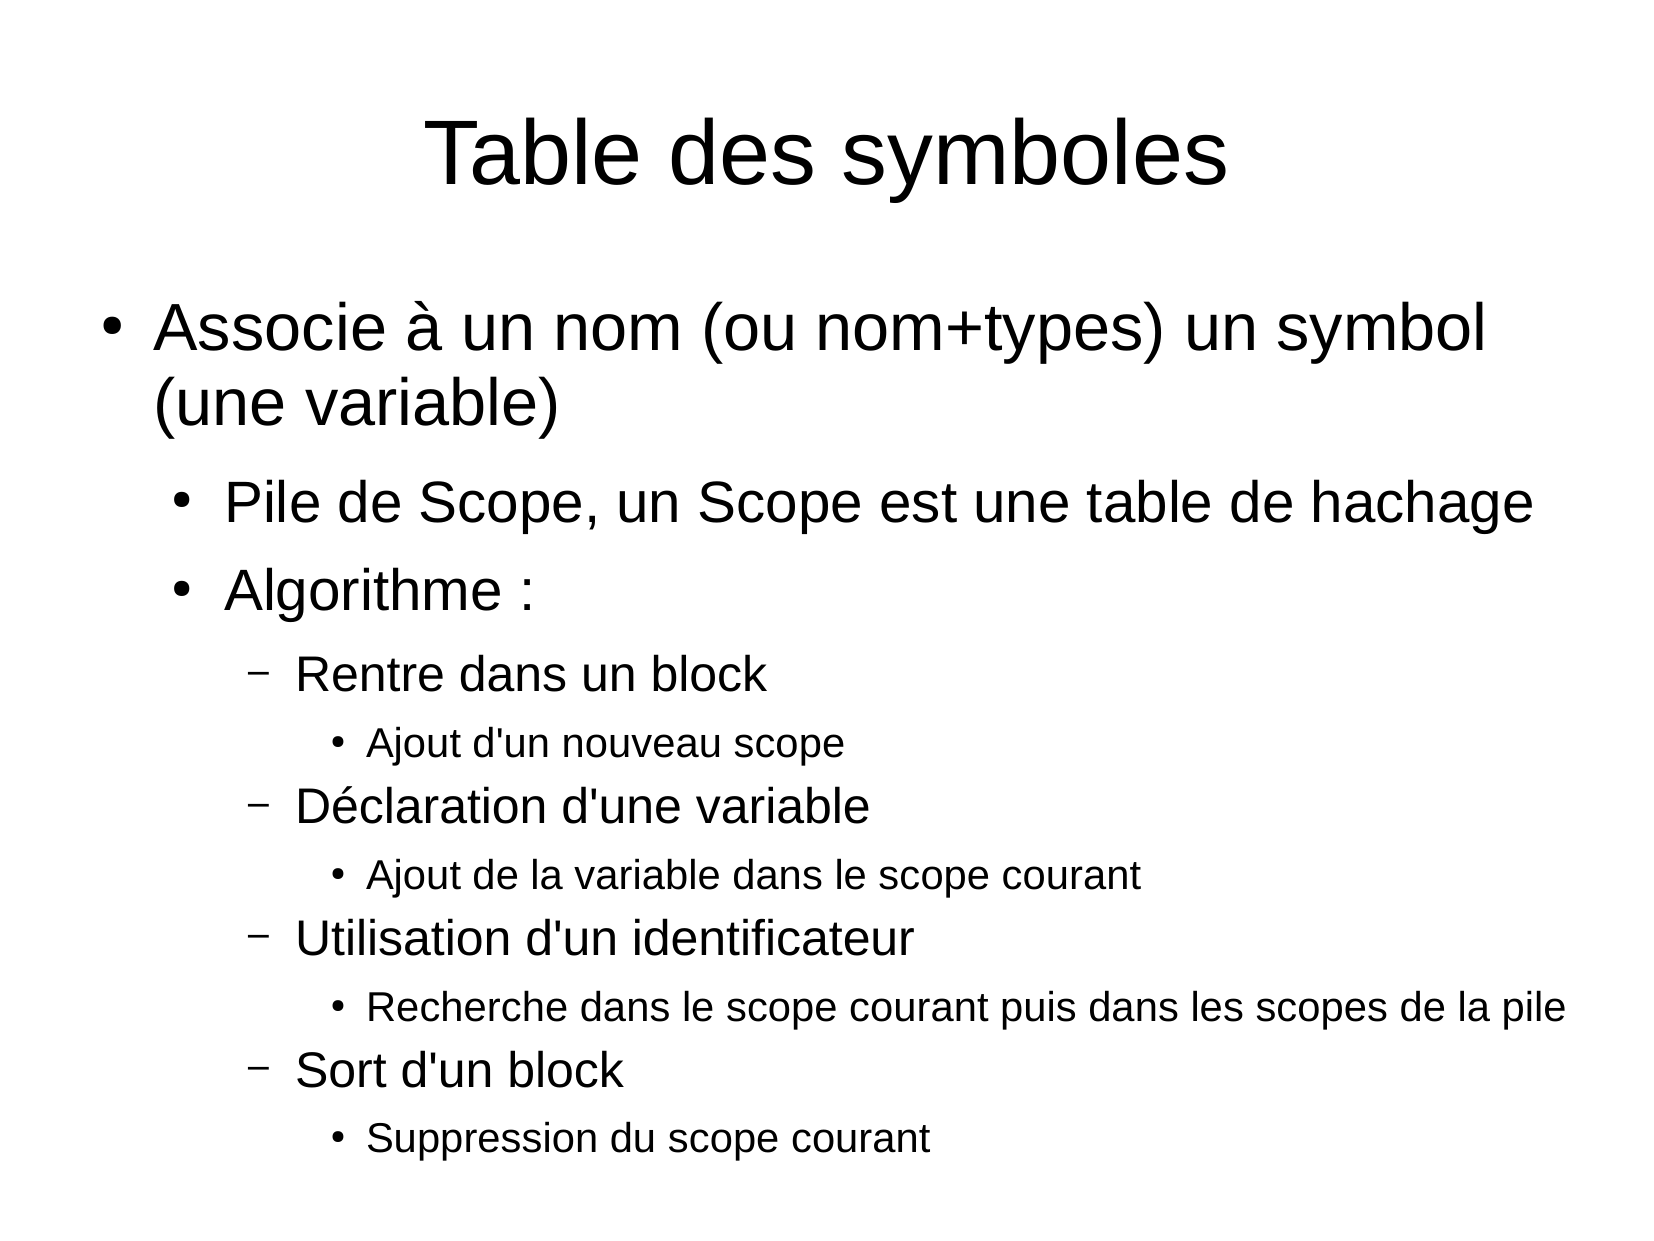

# Table des symboles
Associe à un nom (ou nom+types) un symbol (une variable)
Pile de Scope, un Scope est une table de hachage
Algorithme :
Rentre dans un block
Ajout d'un nouveau scope
Déclaration d'une variable
Ajout de la variable dans le scope courant
Utilisation d'un identificateur
Recherche dans le scope courant puis dans les scopes de la pile
Sort d'un block
Suppression du scope courant